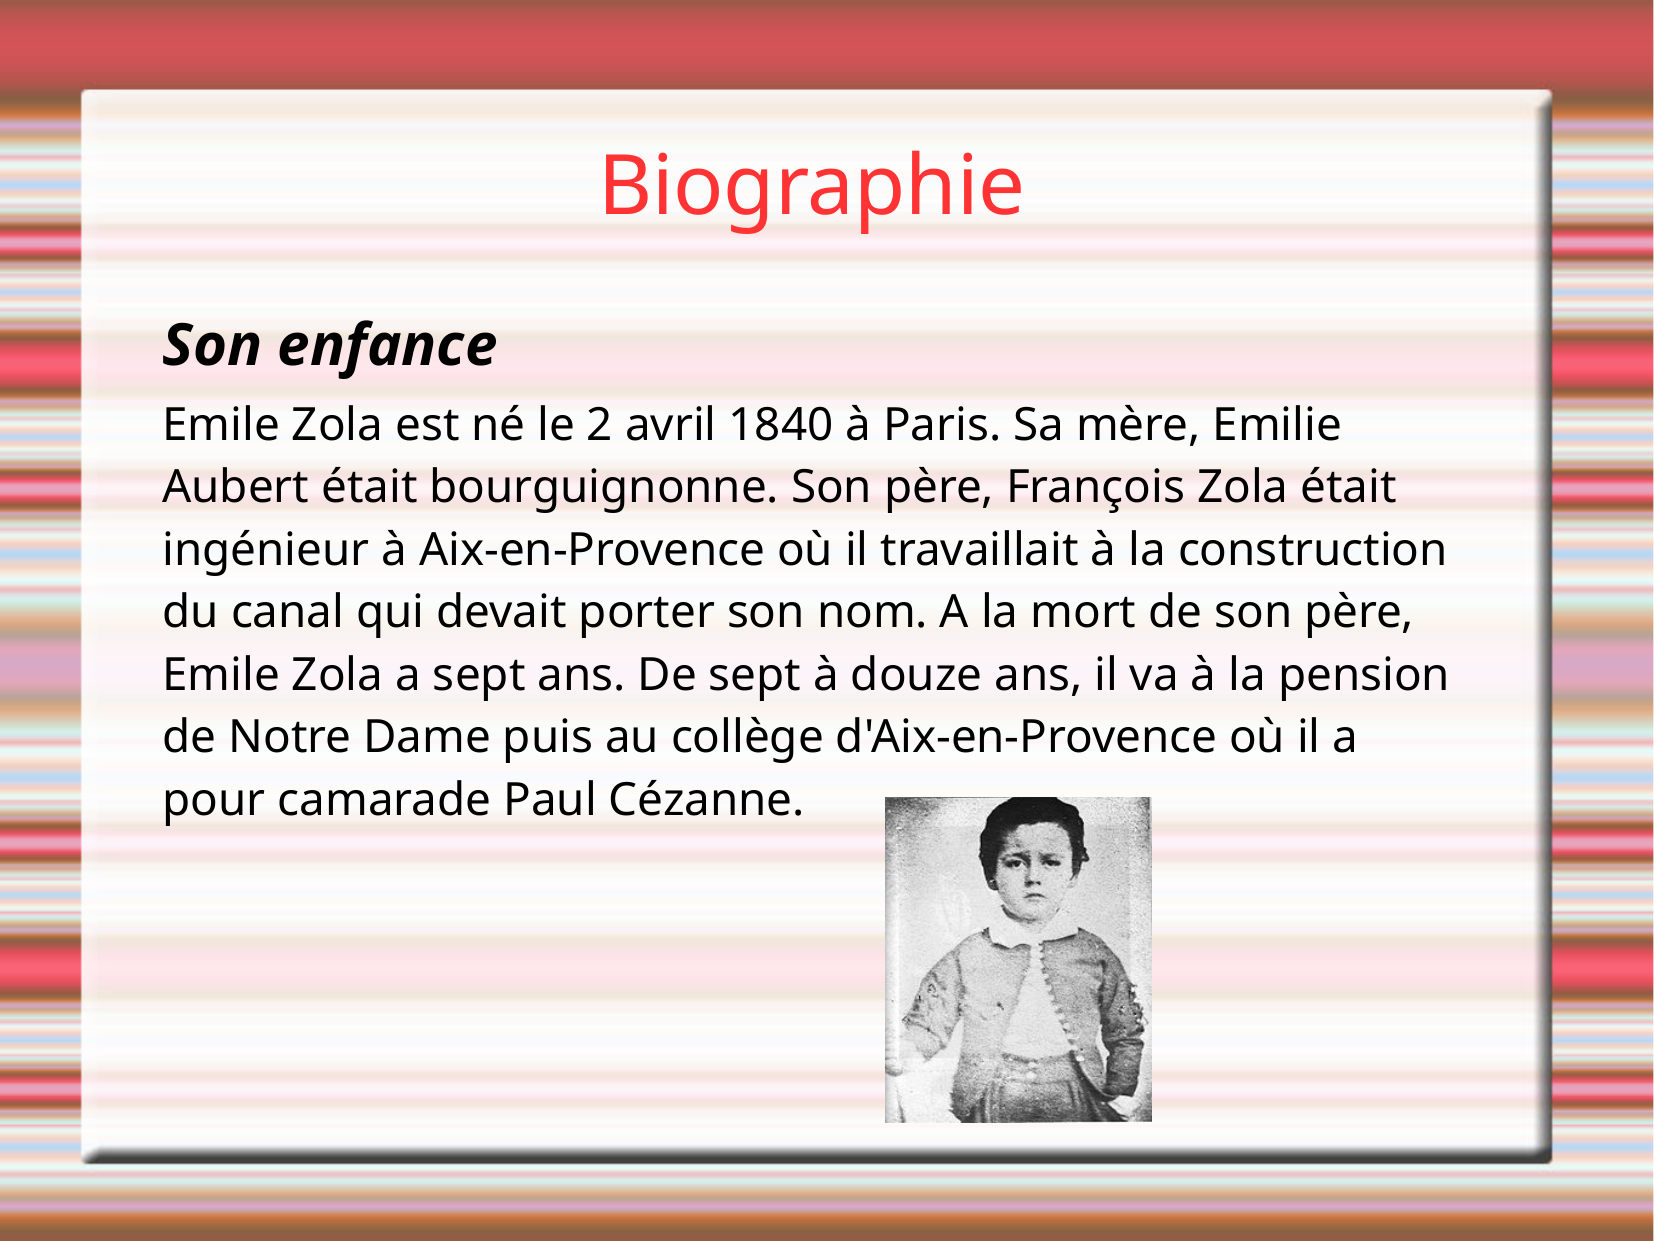

Biographie
Son enfance
Emile Zola est né le 2 avril 1840 à Paris. Sa mère, Emilie Aubert était bourguignonne. Son père, François Zola était ingénieur à Aix-en-Provence où il travaillait à la construction du canal qui devait porter son nom. A la mort de son père, Emile Zola a sept ans. De sept à douze ans, il va à la pension de Notre Dame puis au collège d'Aix-en-Provence où il a pour camarade Paul Cézanne.